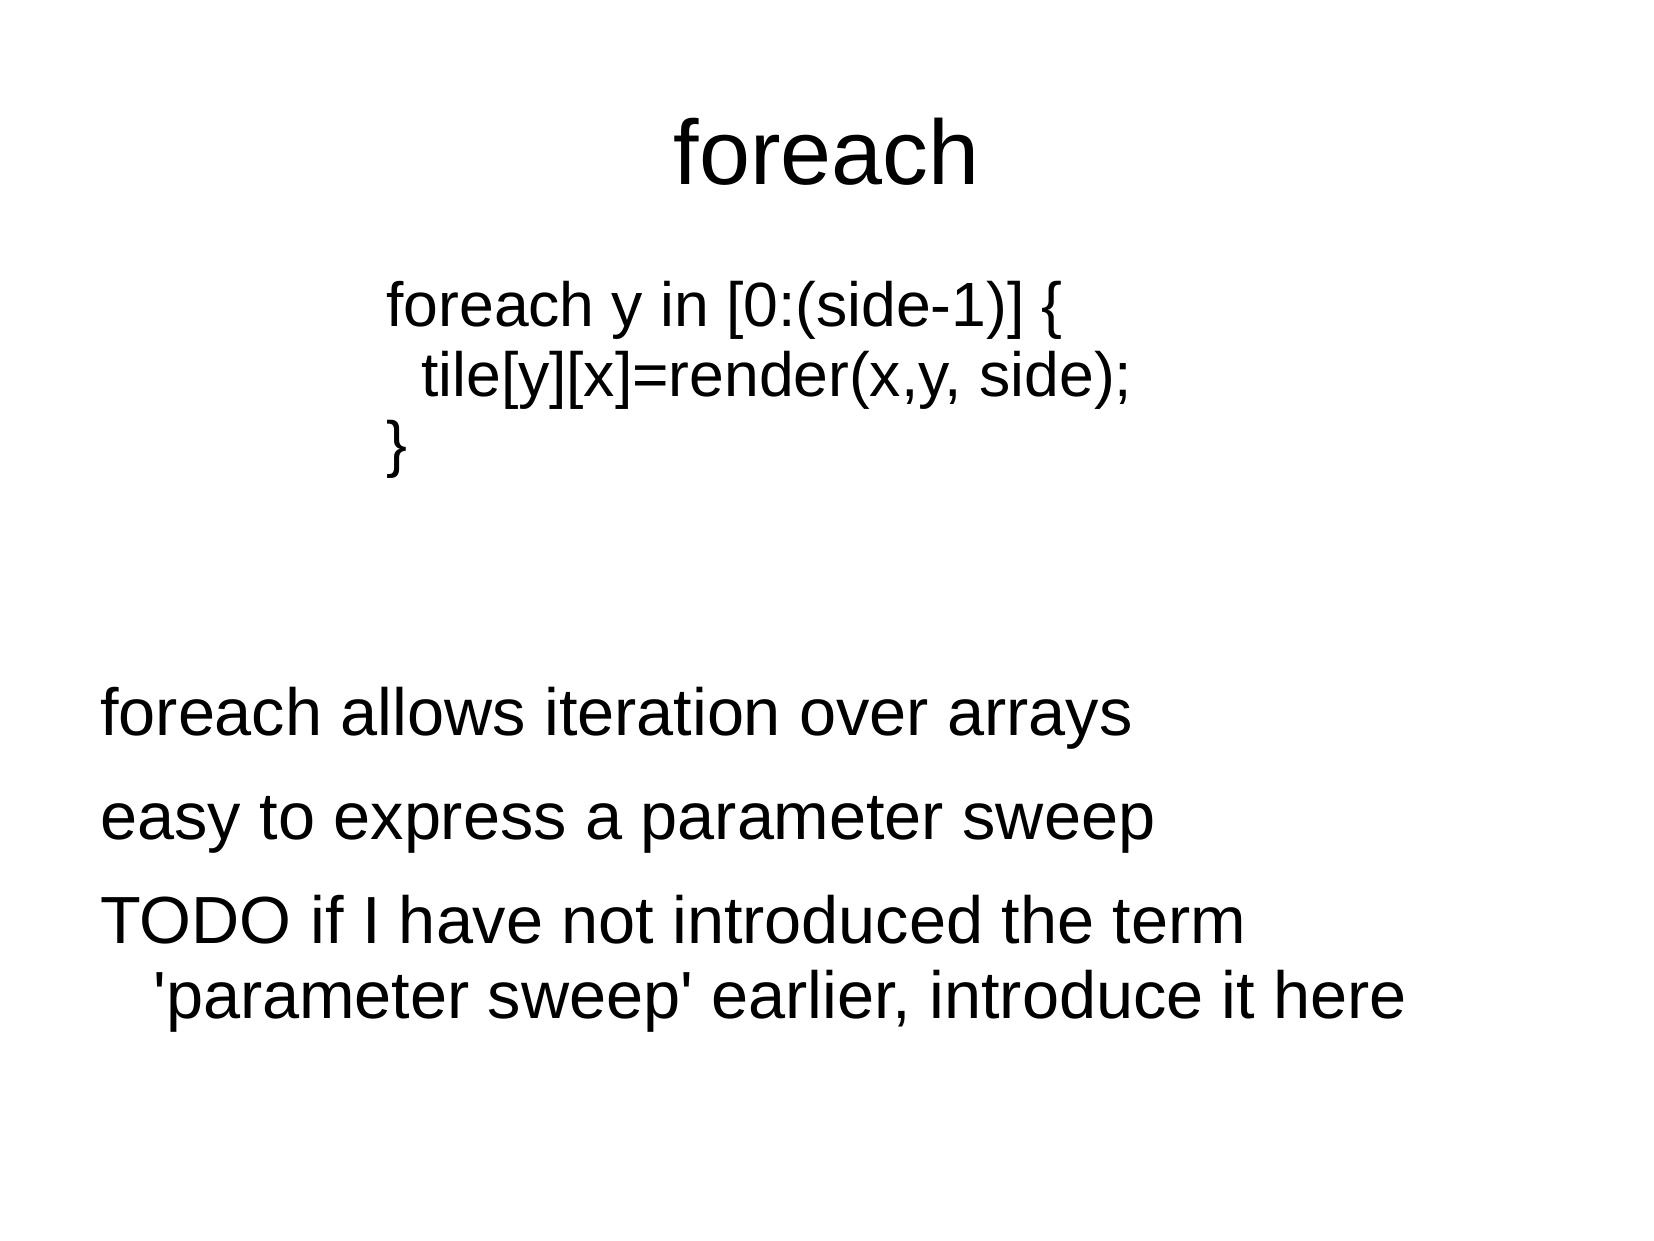

# foreach
 foreach y in [0:(side-1)] {
 tile[y][x]=render(x,y, side);
 }
foreach allows iteration over arrays
easy to express a parameter sweep
TODO if I have not introduced the term 'parameter sweep' earlier, introduce it here